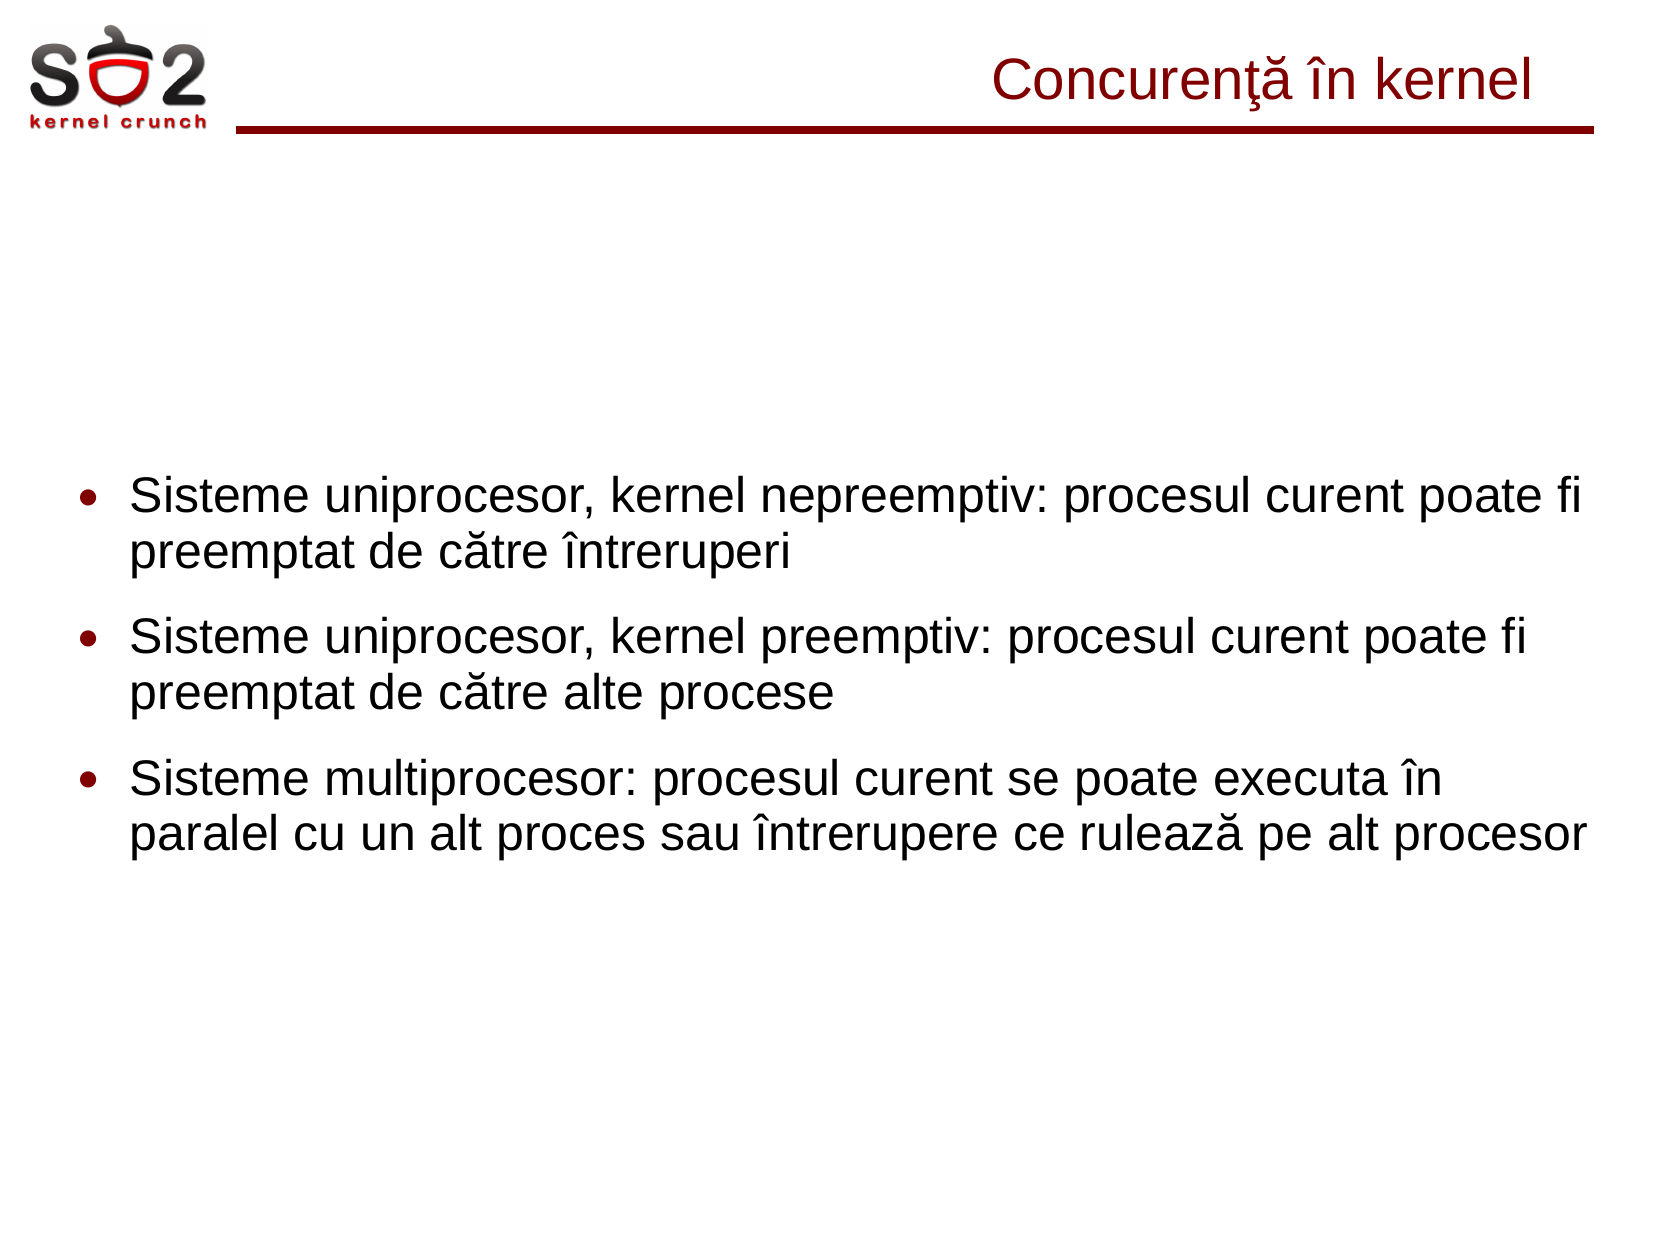

# Concurenţă în kernel
Sisteme uniprocesor, kernel nepreemptiv: procesul curent poate fi preemptat de către întreruperi
Sisteme uniprocesor, kernel preemptiv: procesul curent poate fi preemptat de către alte procese
Sisteme multiprocesor: procesul curent se poate executa în paralel cu un alt proces sau întrerupere ce rulează pe alt procesor